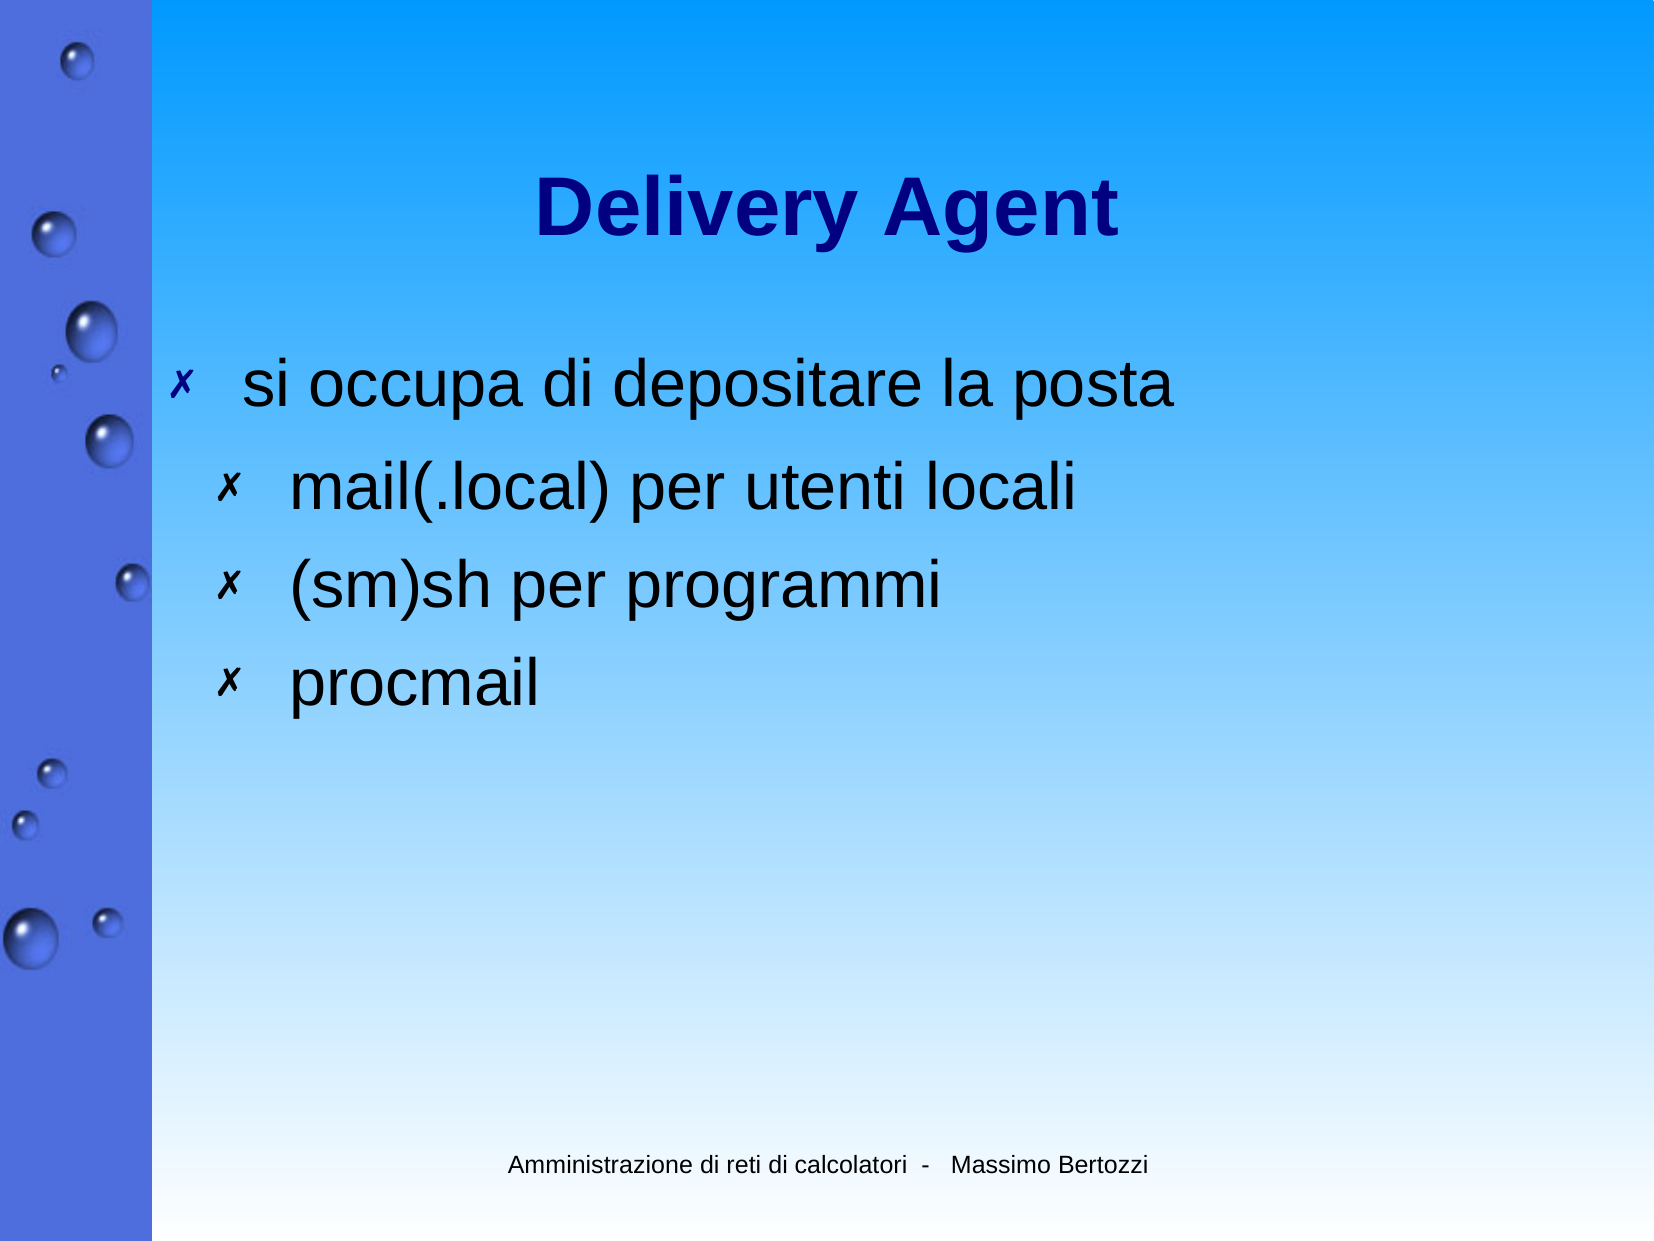

# Delivery Agent
si occupa di depositare la posta
mail(.local) per utenti locali
(sm)sh per programmi
procmail